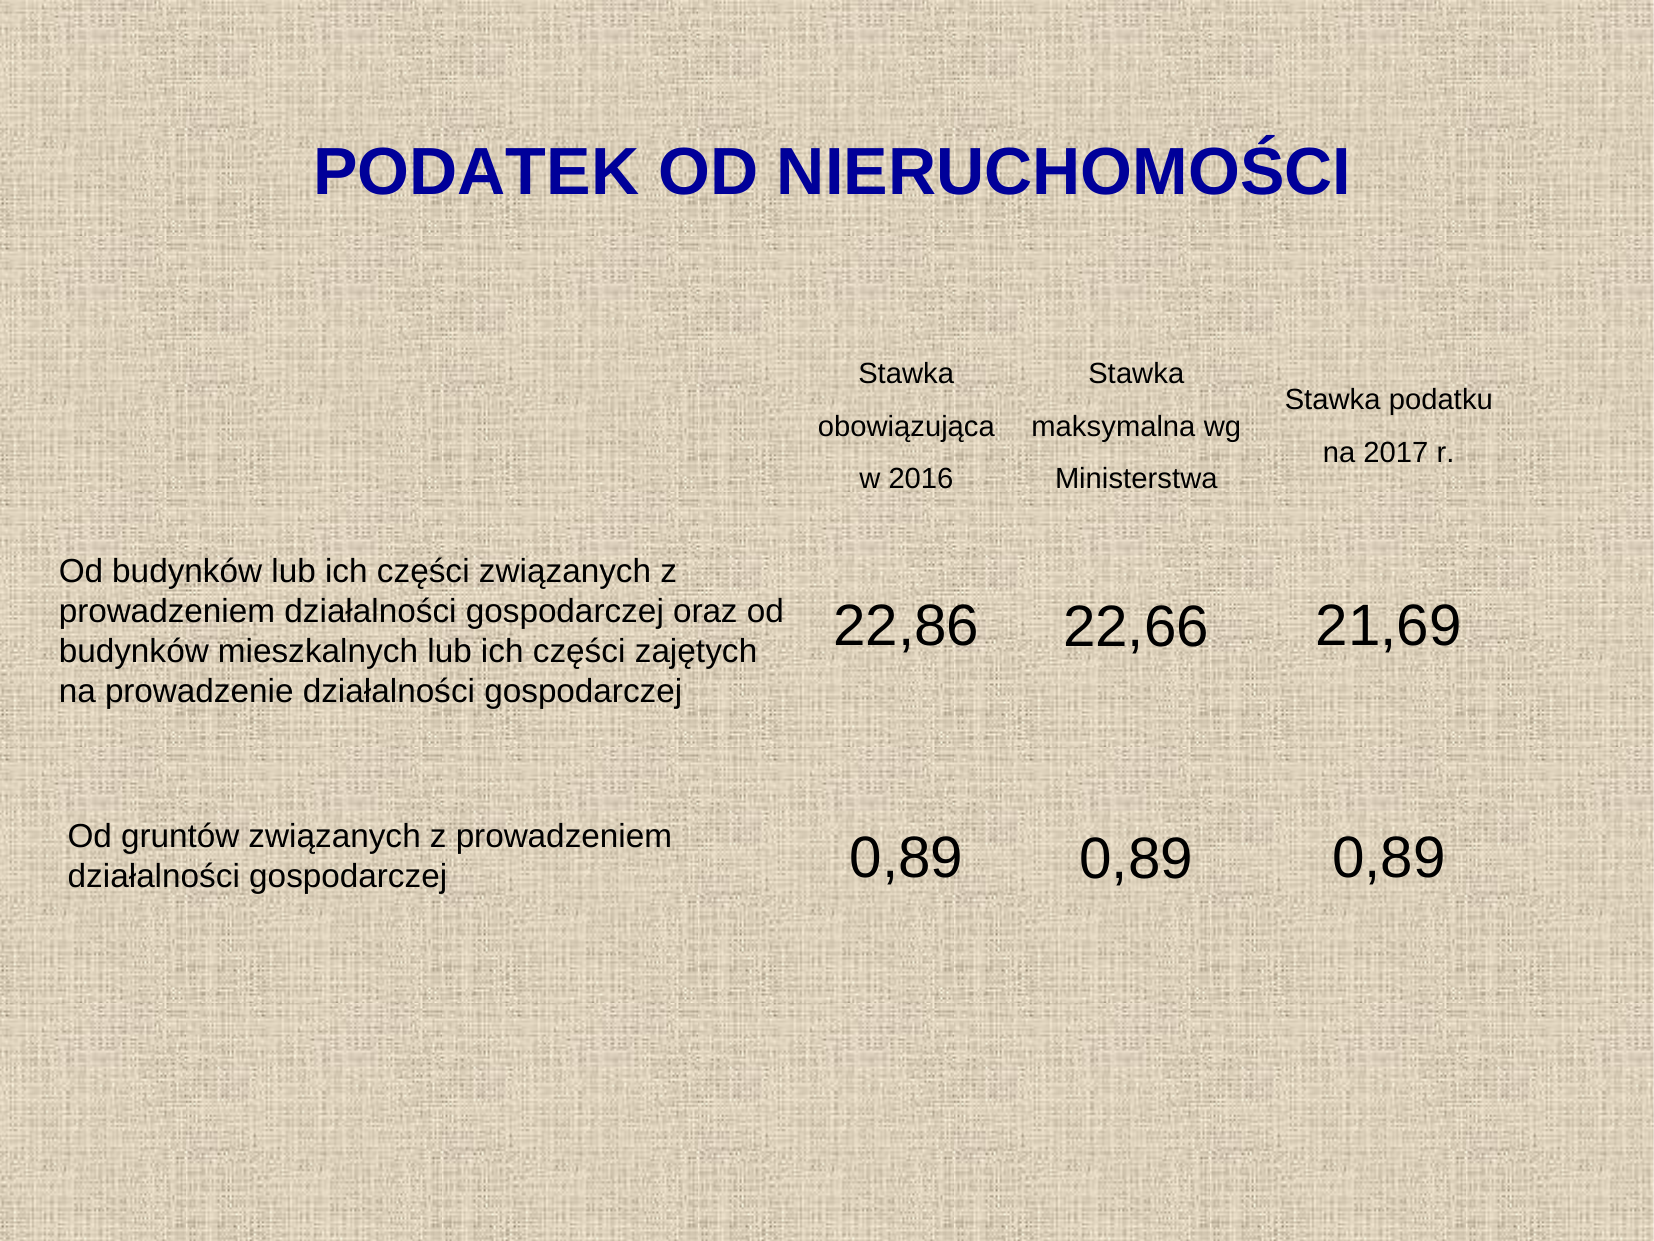

PODATEK OD NIERUCHOMOŚCI
| | Stawka obowiązująca w 2016 | Stawka maksymalna wg Ministerstwa | Stawka podatku na 2017 r. |
| --- | --- | --- | --- |
| Od budynków lub ich części związanych z prowadzeniem działalności gospodarczej oraz od budynków mieszkalnych lub ich części zajętych na prowadzenie działalności gospodarczej | 22,86 | 22,66 | 21,69 |
| Od gruntów związanych z prowadzeniem działalności gospodarczej | 0,89 | 0,89 | 0,89 |